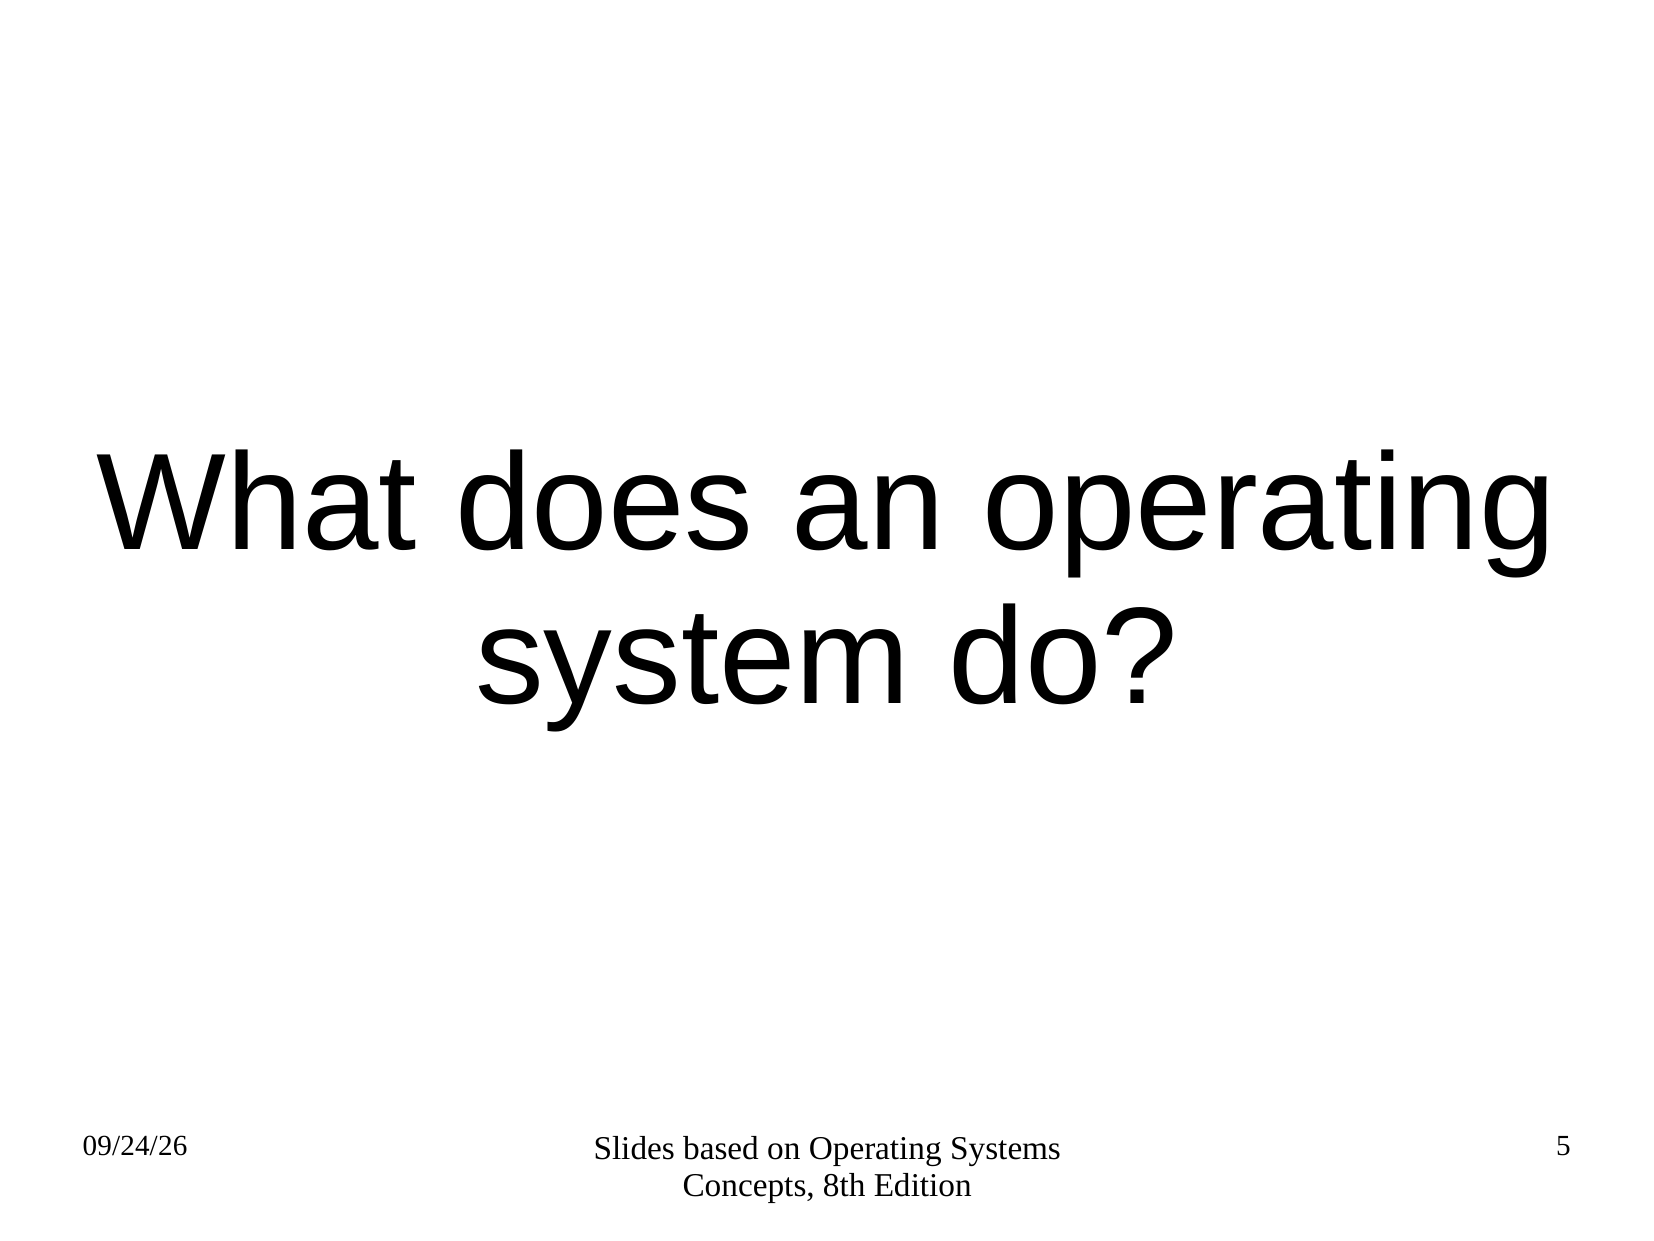

# What does an operating system do?
5